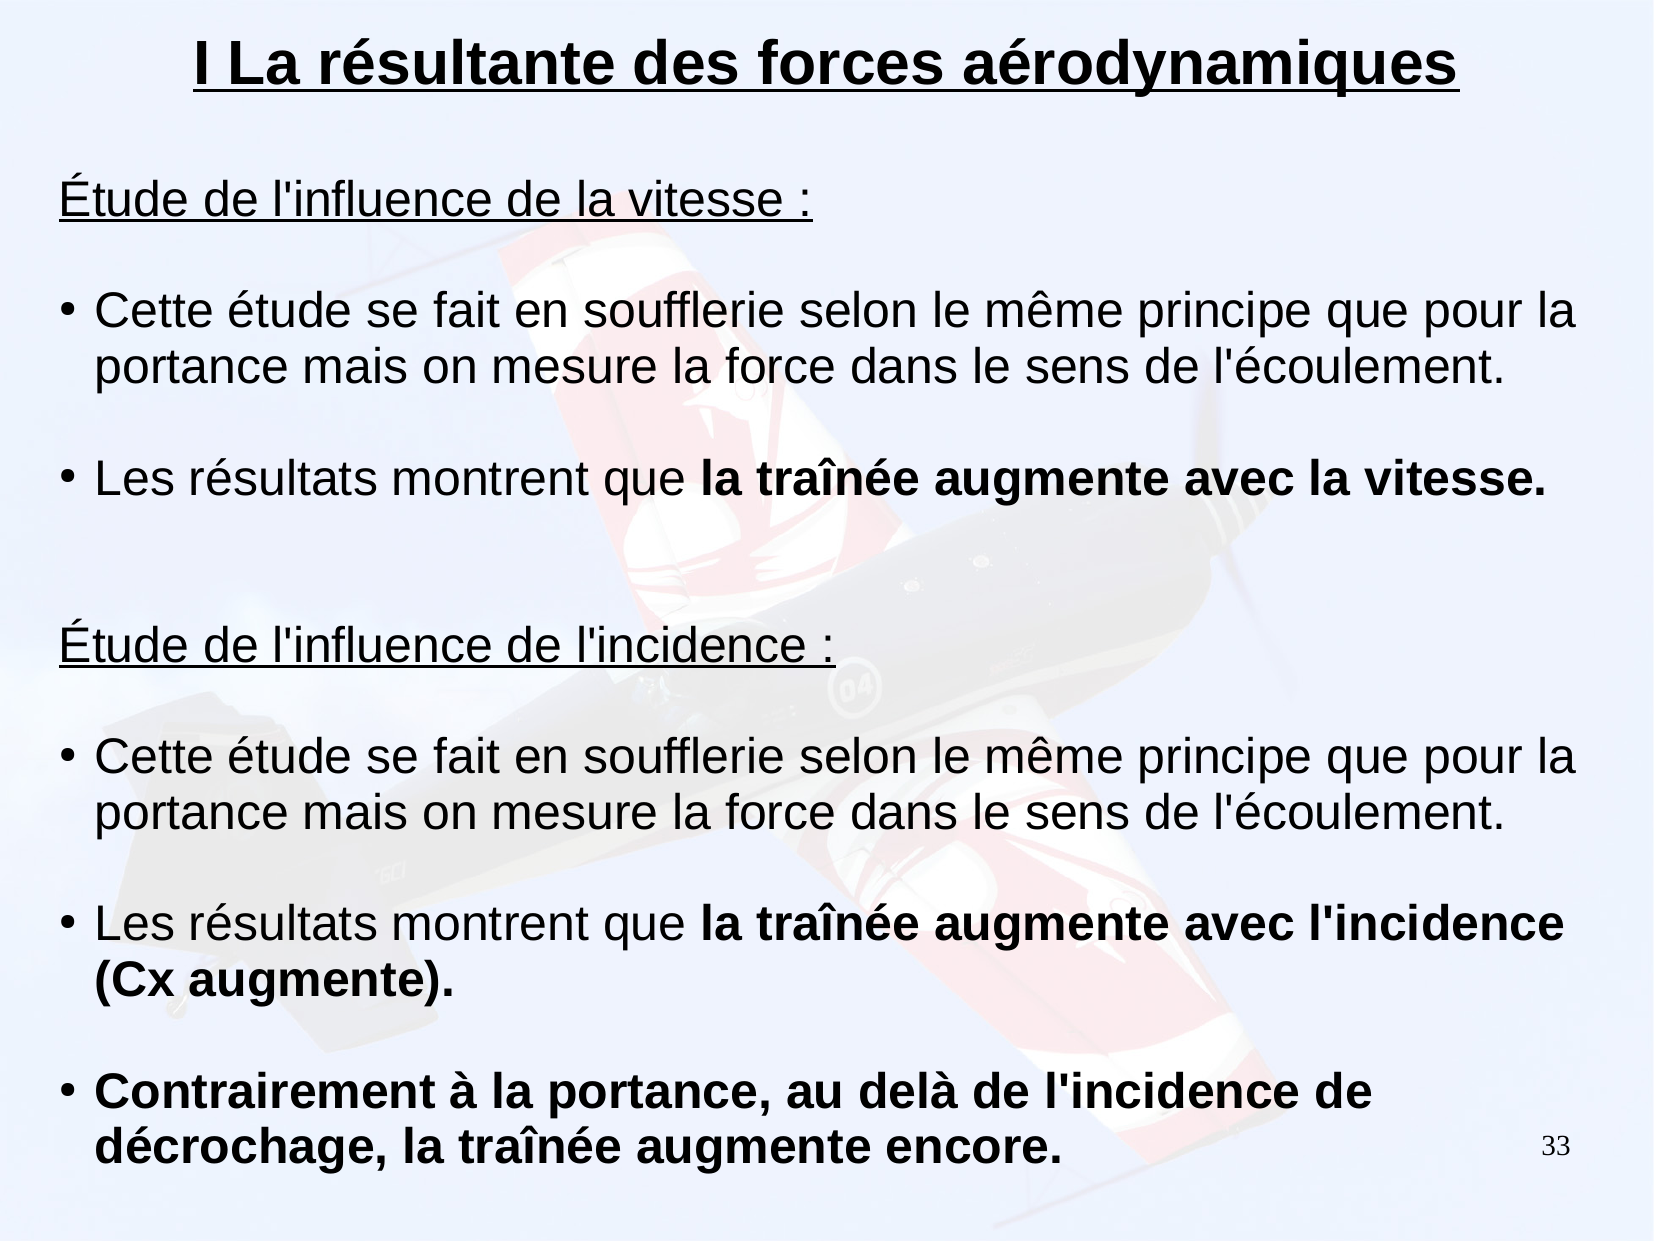

# I La résultante des forces aérodynamiques
Étude de l'influence de la vitesse :
Cette étude se fait en soufflerie selon le même principe que pour la portance mais on mesure la force dans le sens de l'écoulement.
Les résultats montrent que la traînée augmente avec la vitesse.
Étude de l'influence de l'incidence :
Cette étude se fait en soufflerie selon le même principe que pour la portance mais on mesure la force dans le sens de l'écoulement.
Les résultats montrent que la traînée augmente avec l'incidence (Cx augmente).
Contrairement à la portance, au delà de l'incidence de décrochage, la traînée augmente encore.
33